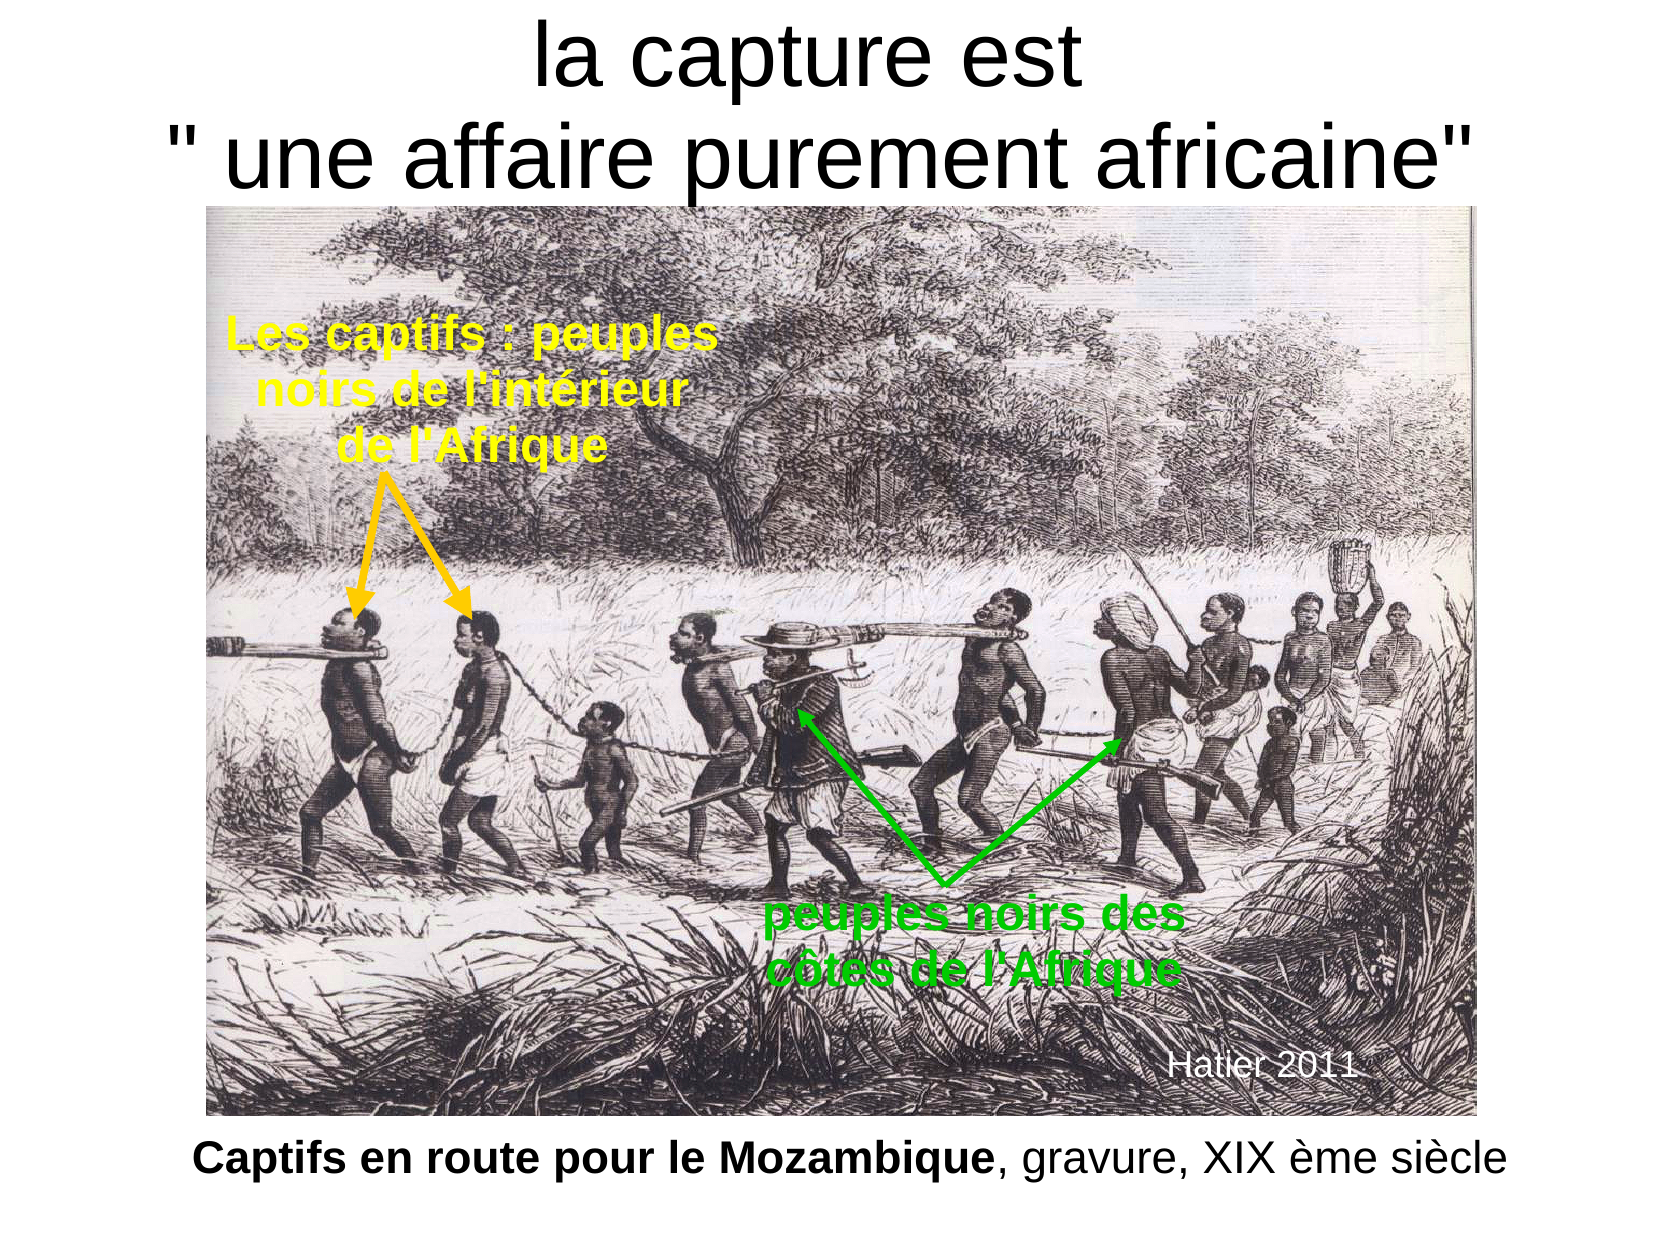

la capture est
" une affaire purement africaine"
Les captifs : peuples noirs de l'intérieur de l'Afrique
peuples noirs des côtes de l'Afrique
Hatier 2011
Captifs en route pour le Mozambique, gravure, XIX ème siècle